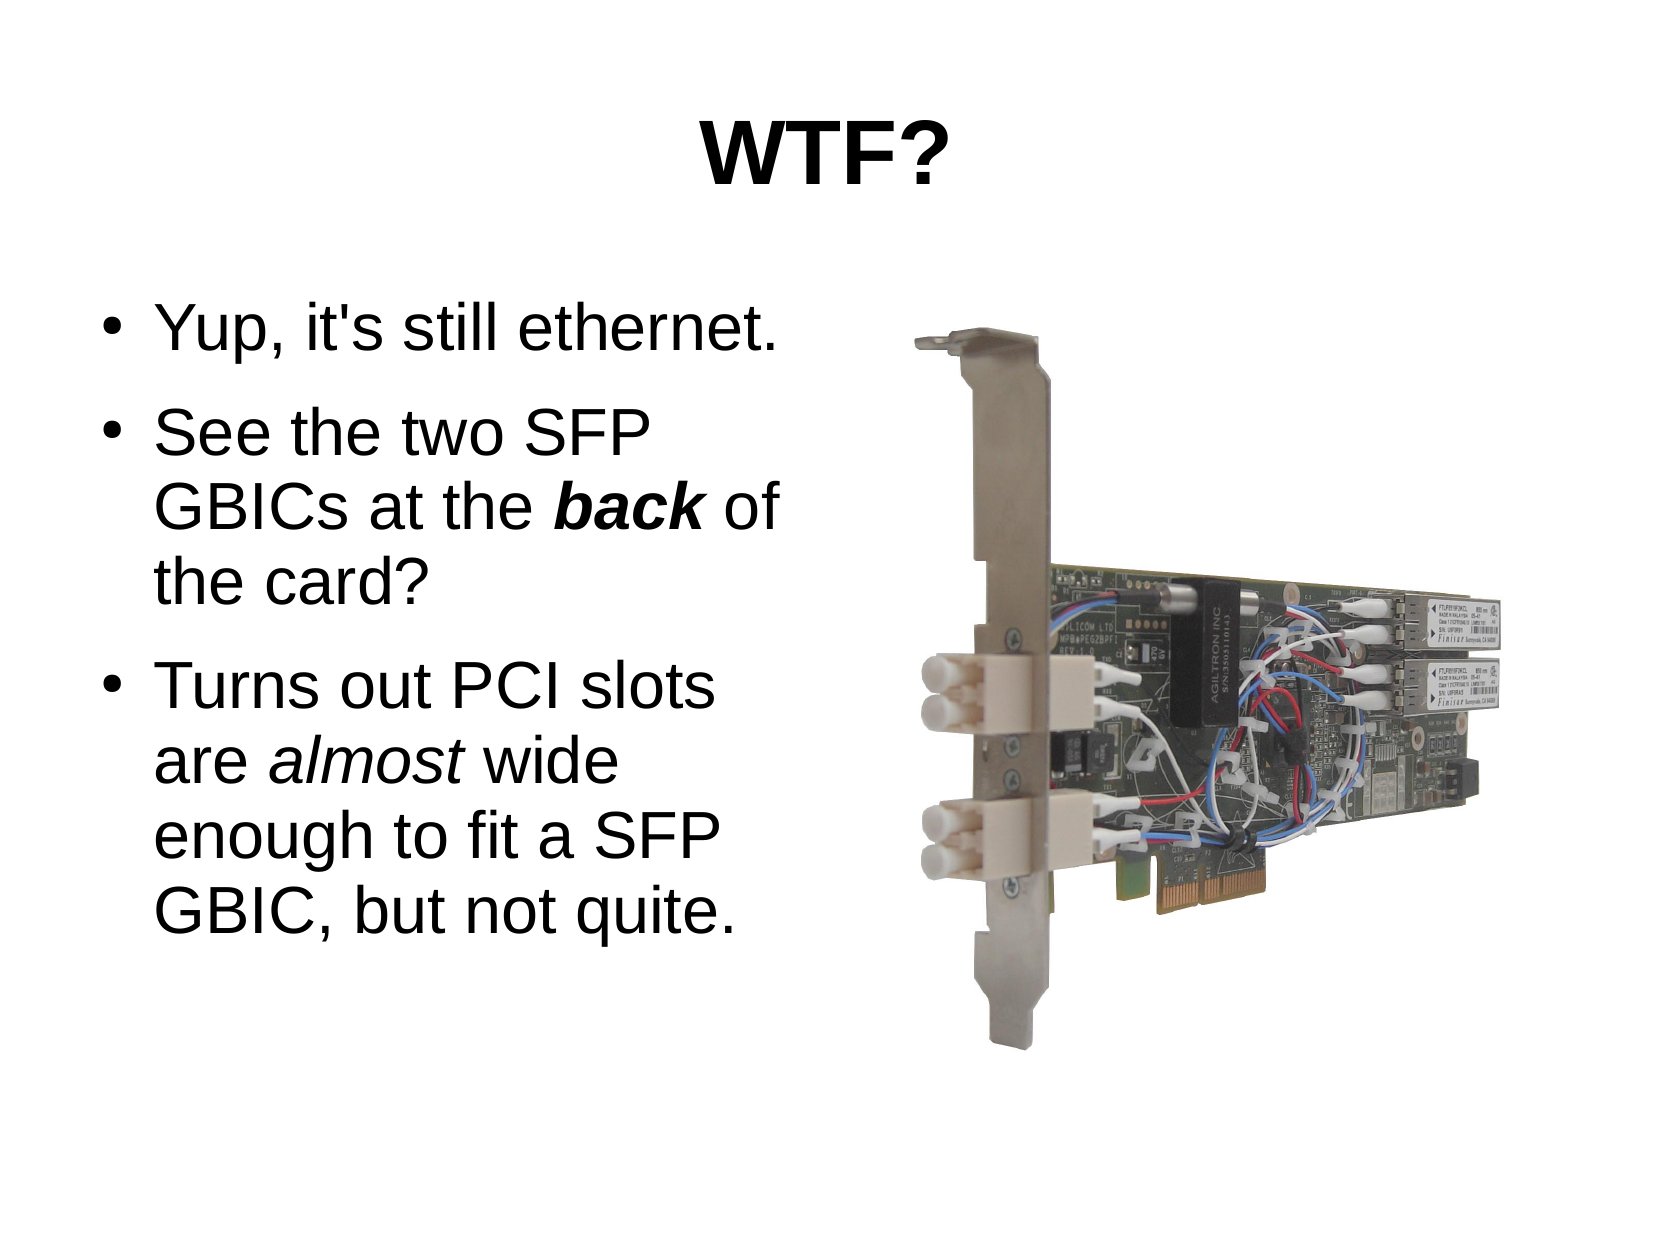

# WTF?
Yup, it's still ethernet.
See the two SFP GBICs at the back of the card?
Turns out PCI slots are almost wide enough to fit a SFP GBIC, but not quite.